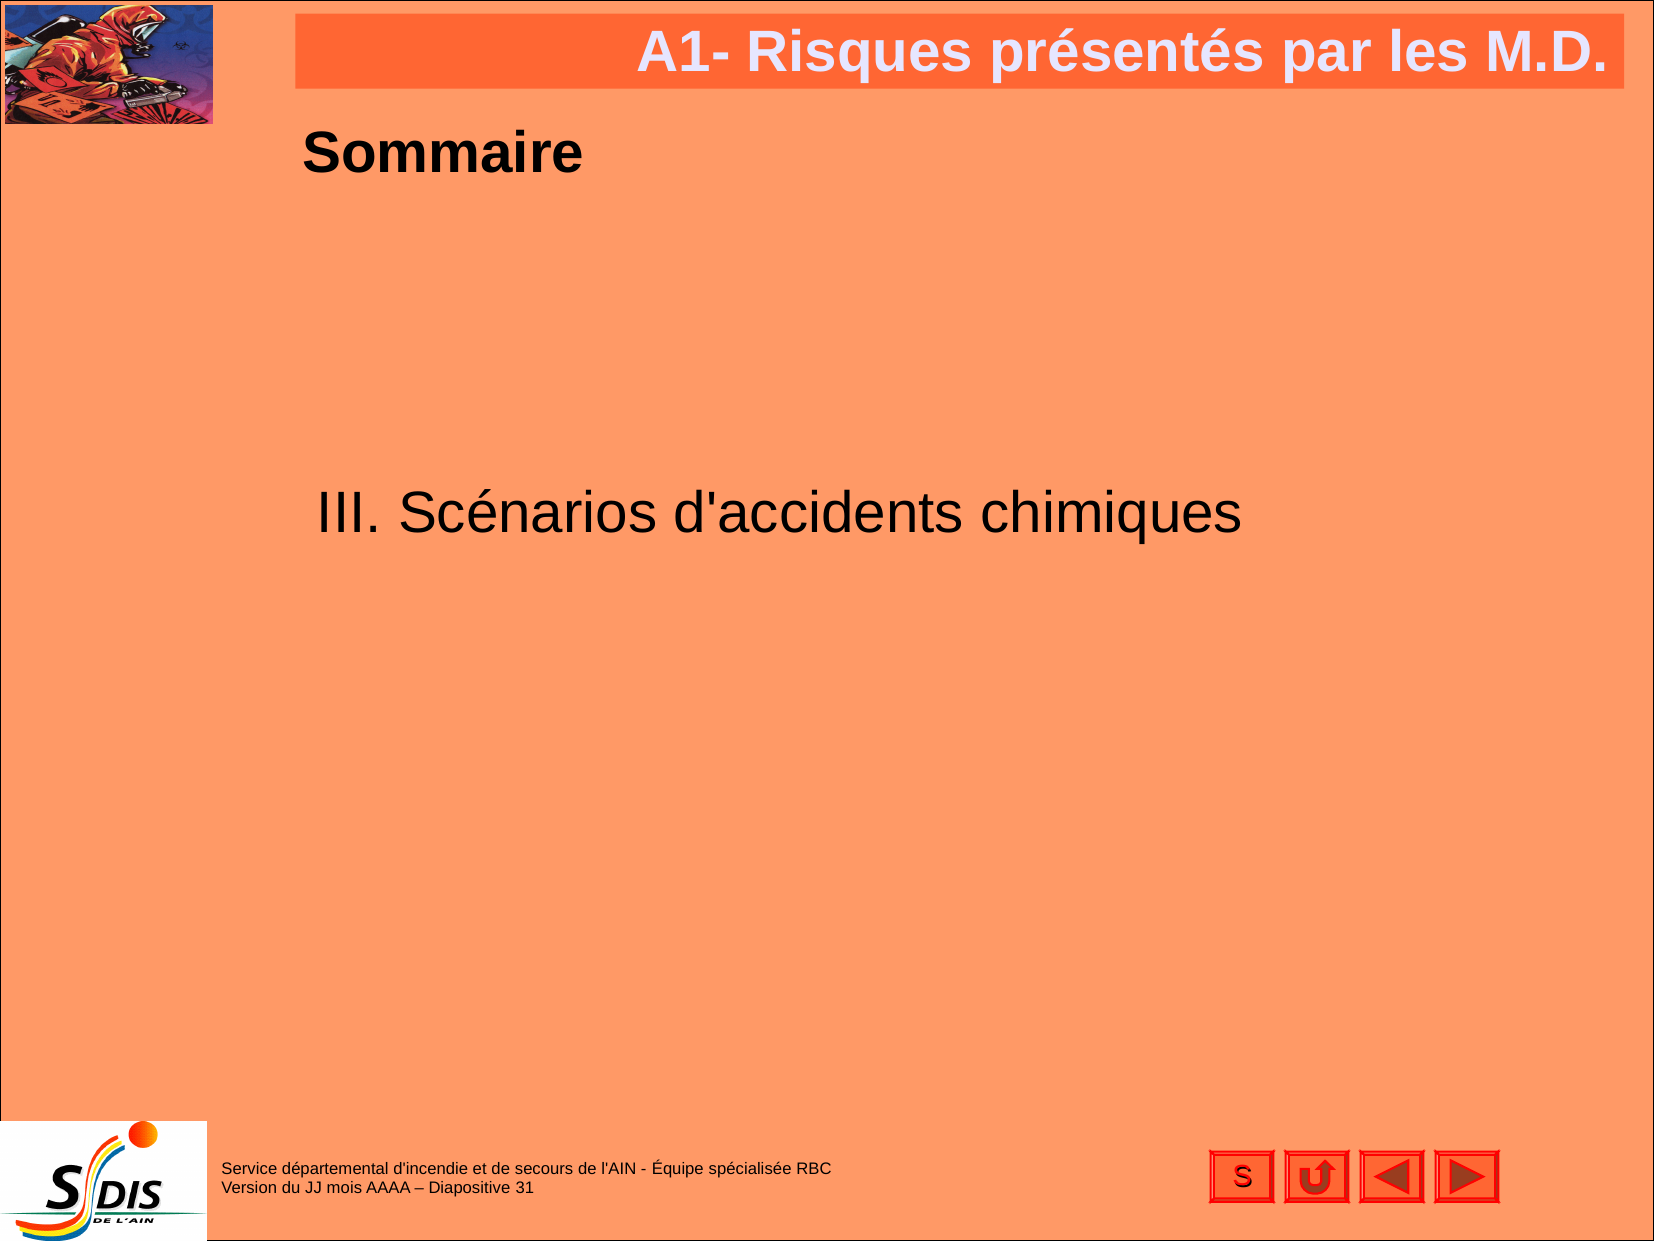

A1- Risques présentés par les M.D.
Sommaire
# III. Scénarios d'accidents chimiques